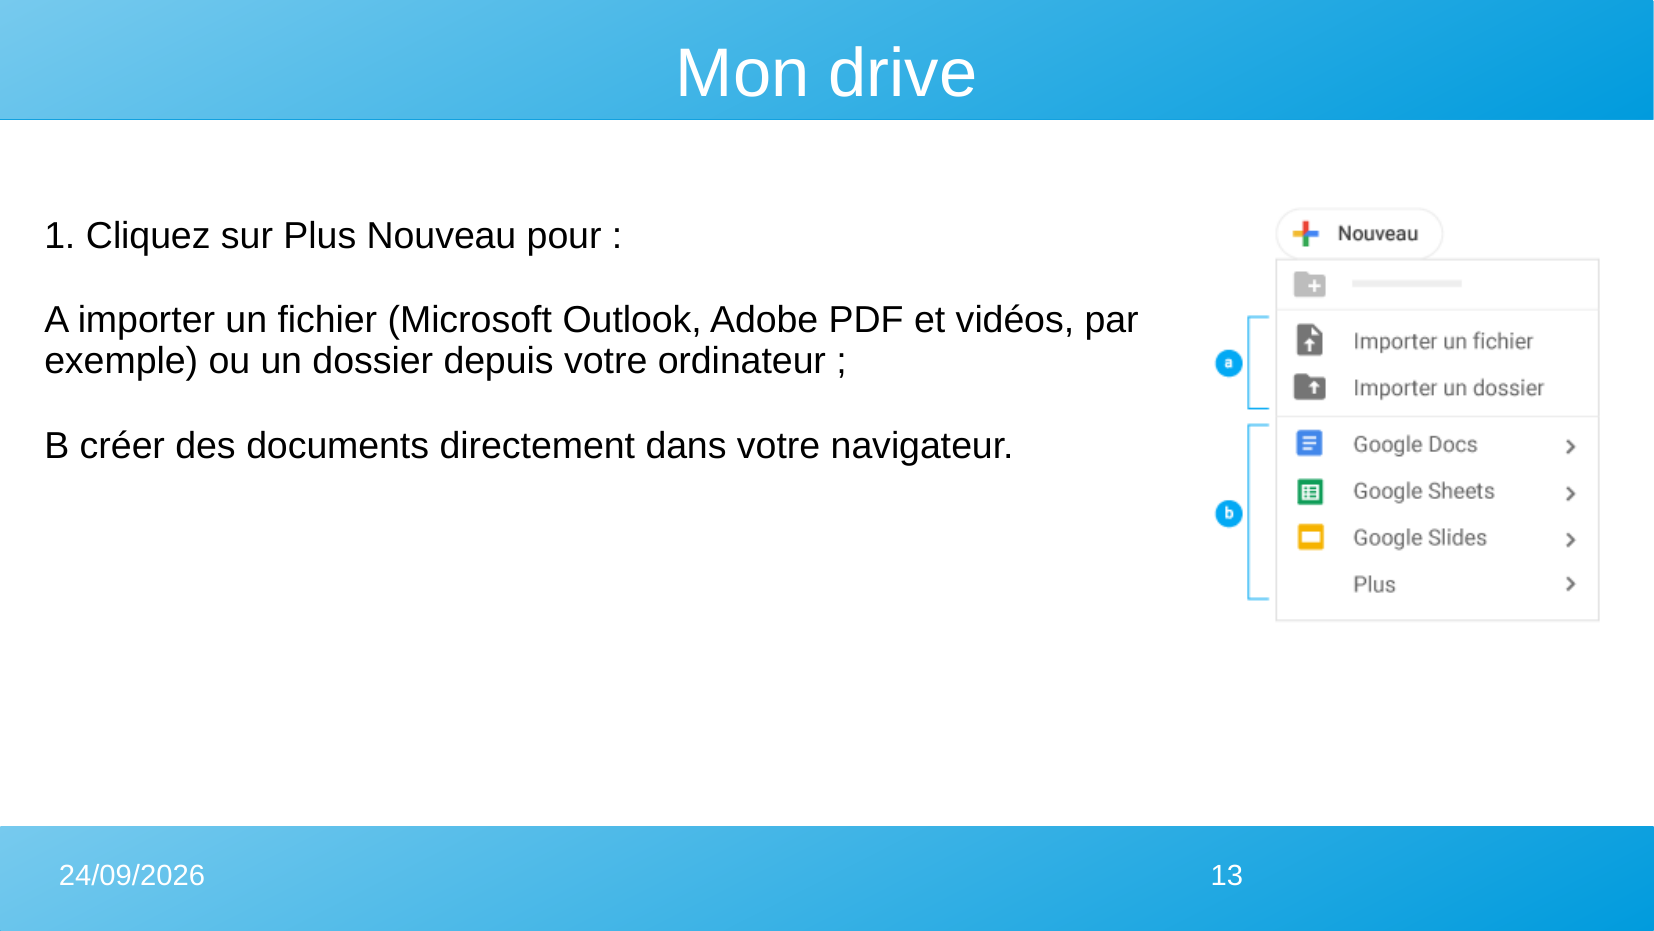

# Mon drive
1. Cliquez sur Plus Nouveau pour :
A importer un fichier (Microsoft Outlook, Adobe PDF et vidéos, par exemple) ou un dossier depuis votre ordinateur ;
B créer des documents directement dans votre navigateur.